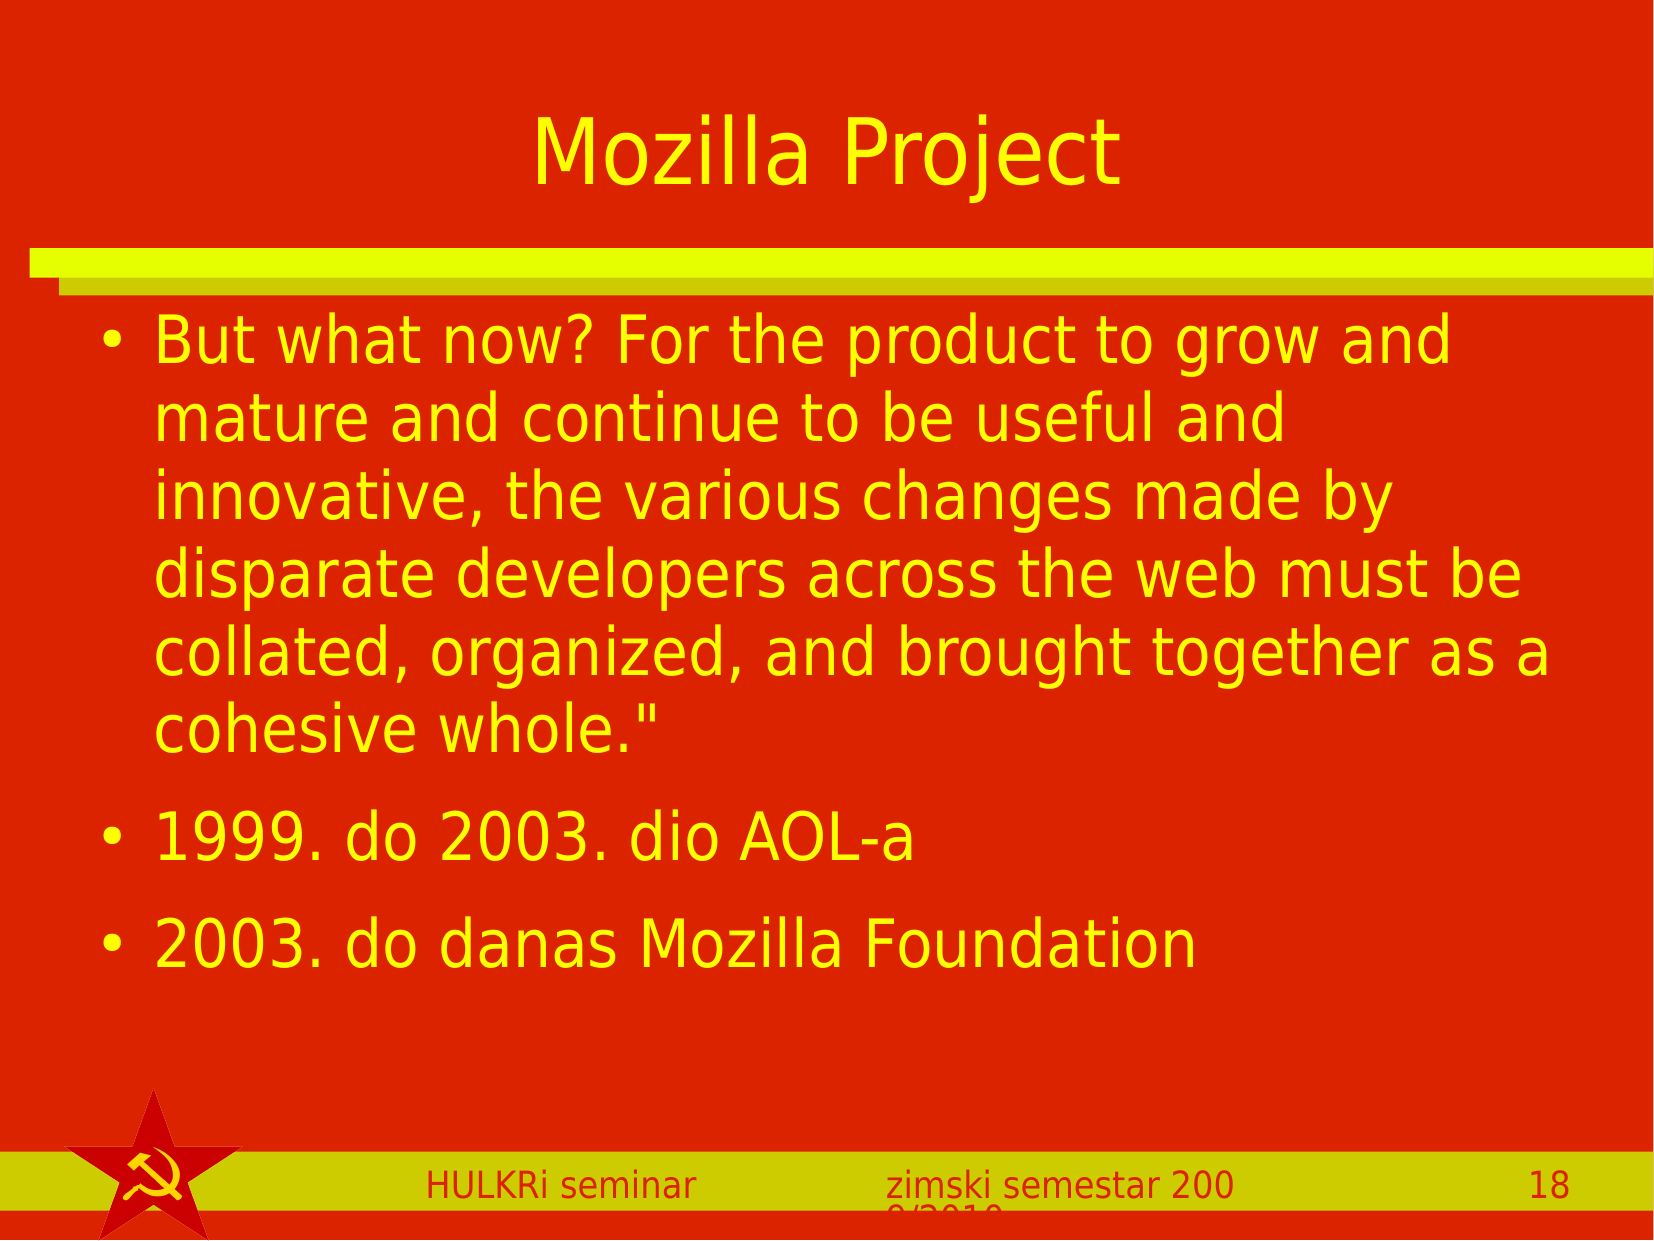

# Mozilla Project
But what now? For the product to grow and mature and continue to be useful and innovative, the various changes made by disparate developers across the web must be collated, organized, and brought together as a cohesive whole."
1999. do 2003. dio AOL-a
2003. do danas Mozilla Foundation
HULKRi seminar
zimski semestar 2009/2010.
18